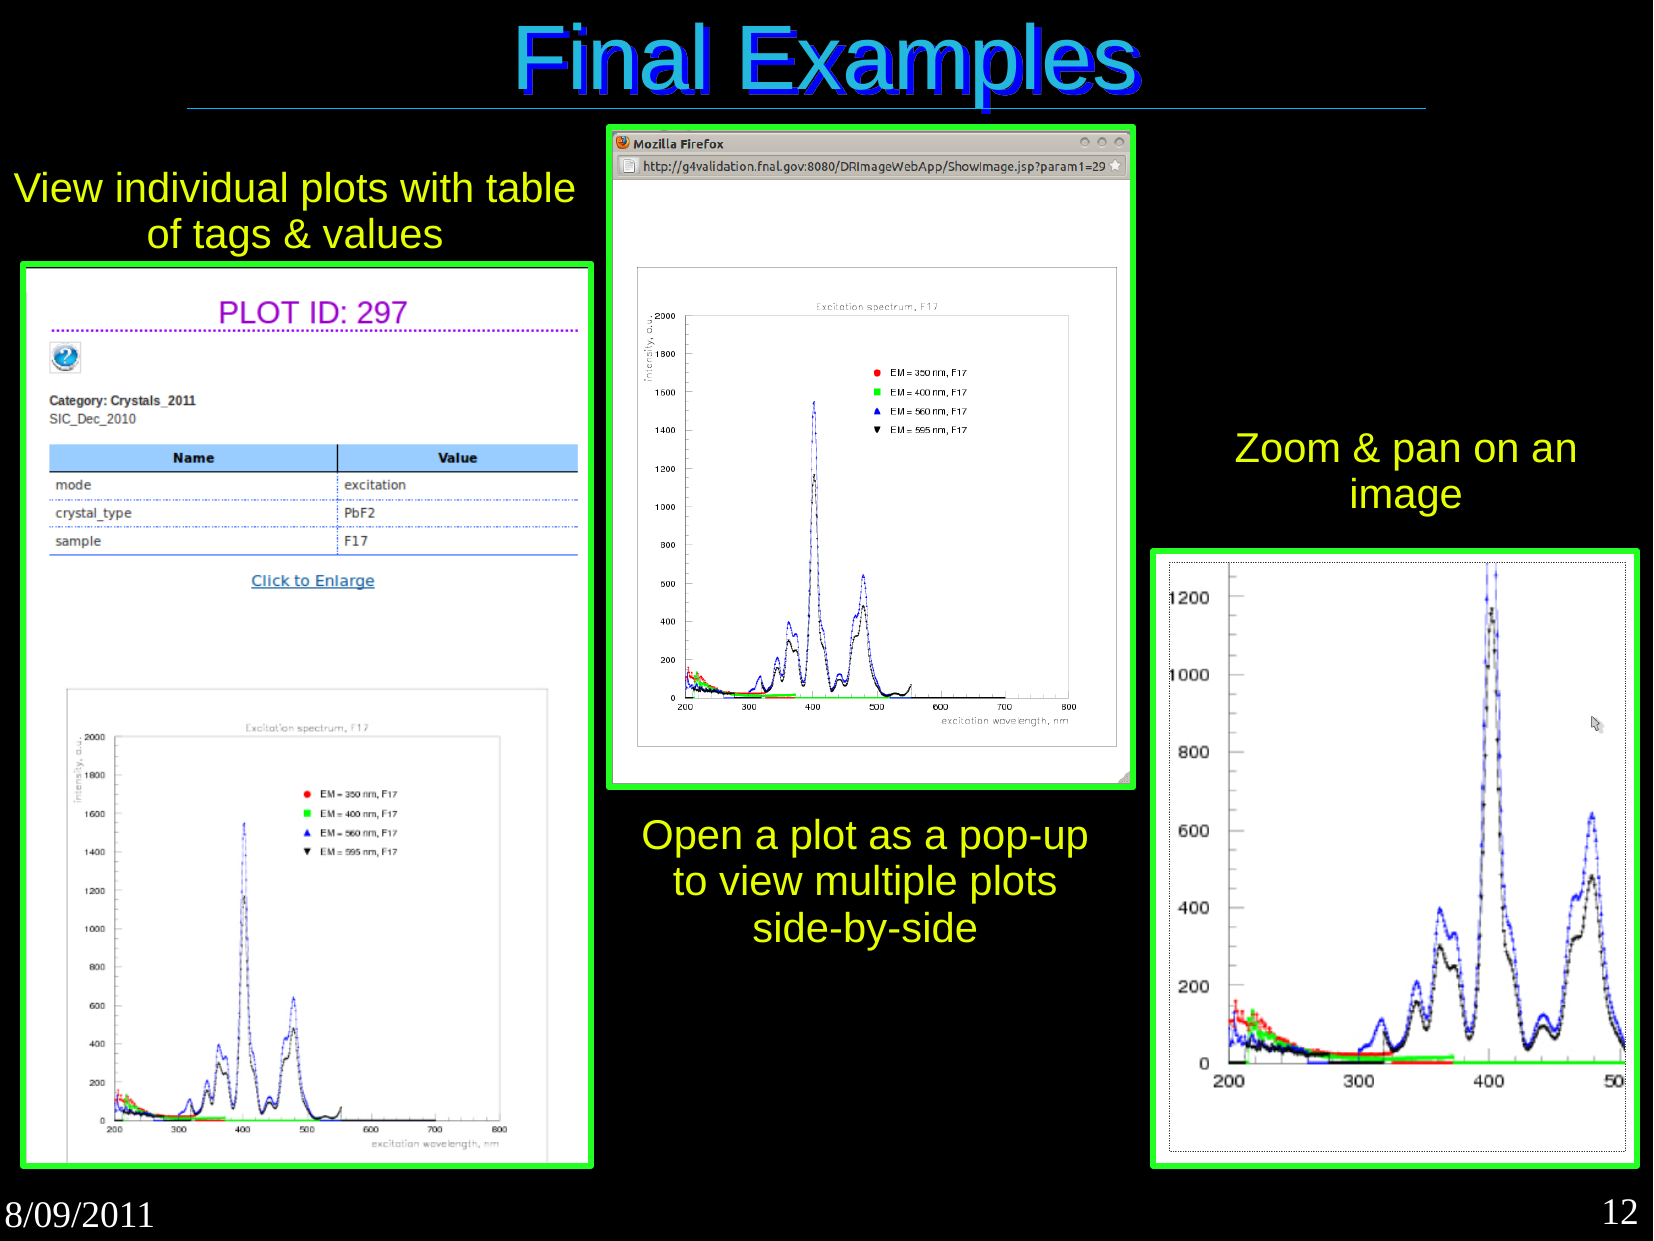

Final Examples
View individual plots with table of tags & values
Zoom & pan on an image
Open a plot as a pop-up to view multiple plots side-by-side
12
8/09/2011